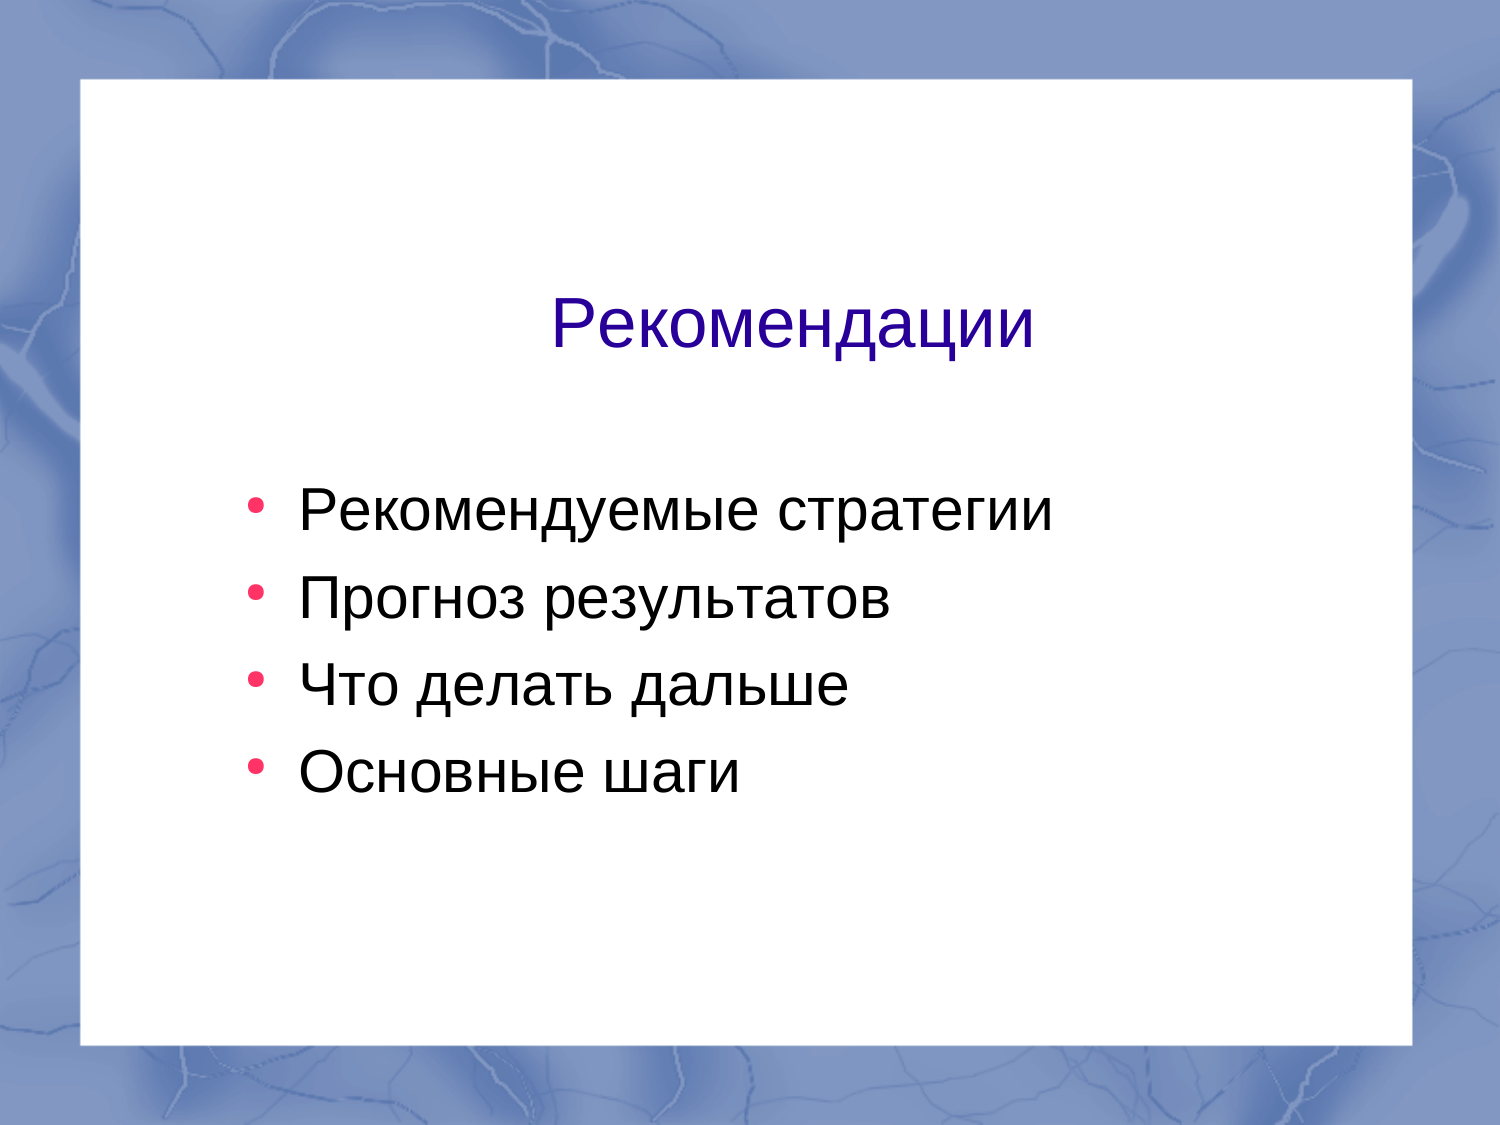

# Рекомендации
Рекомендуемые стратегии
Прогноз результатов
Что делать дальше
Основные шаги